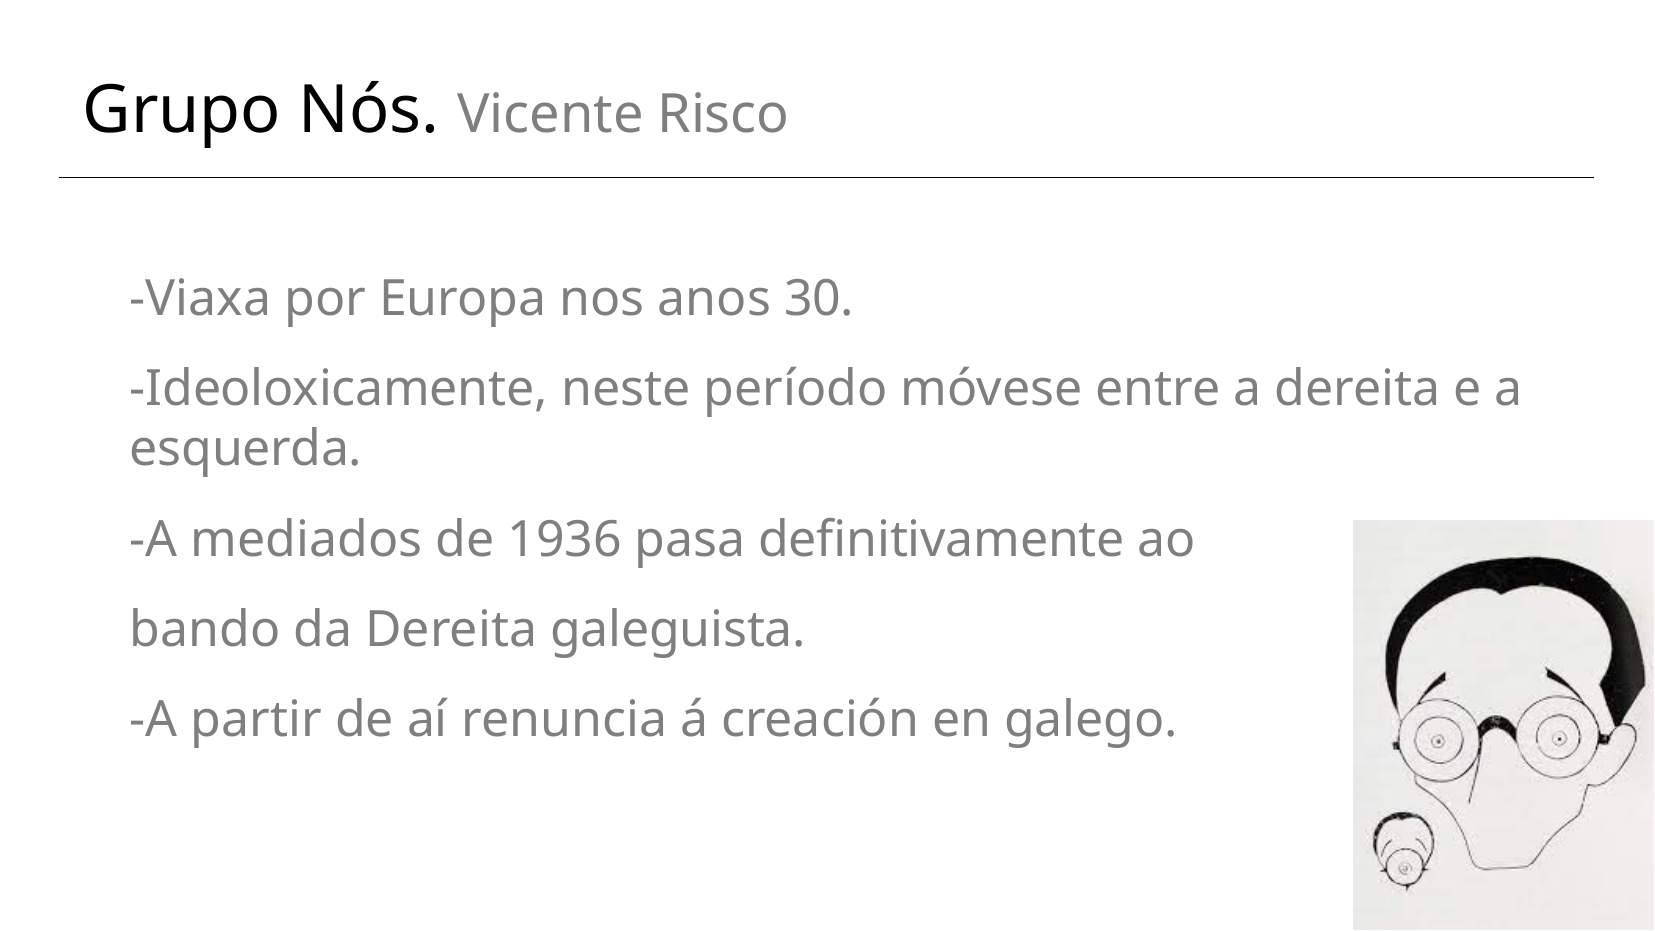

# Grupo Nós. Vicente Risco
-Viaxa por Europa nos anos 30.
-Ideoloxicamente, neste período móvese entre a dereita e a esquerda.
-A mediados de 1936 pasa definitivamente ao bando da Dereita galeguista.
-A partir de aí renuncia á creación en galego.